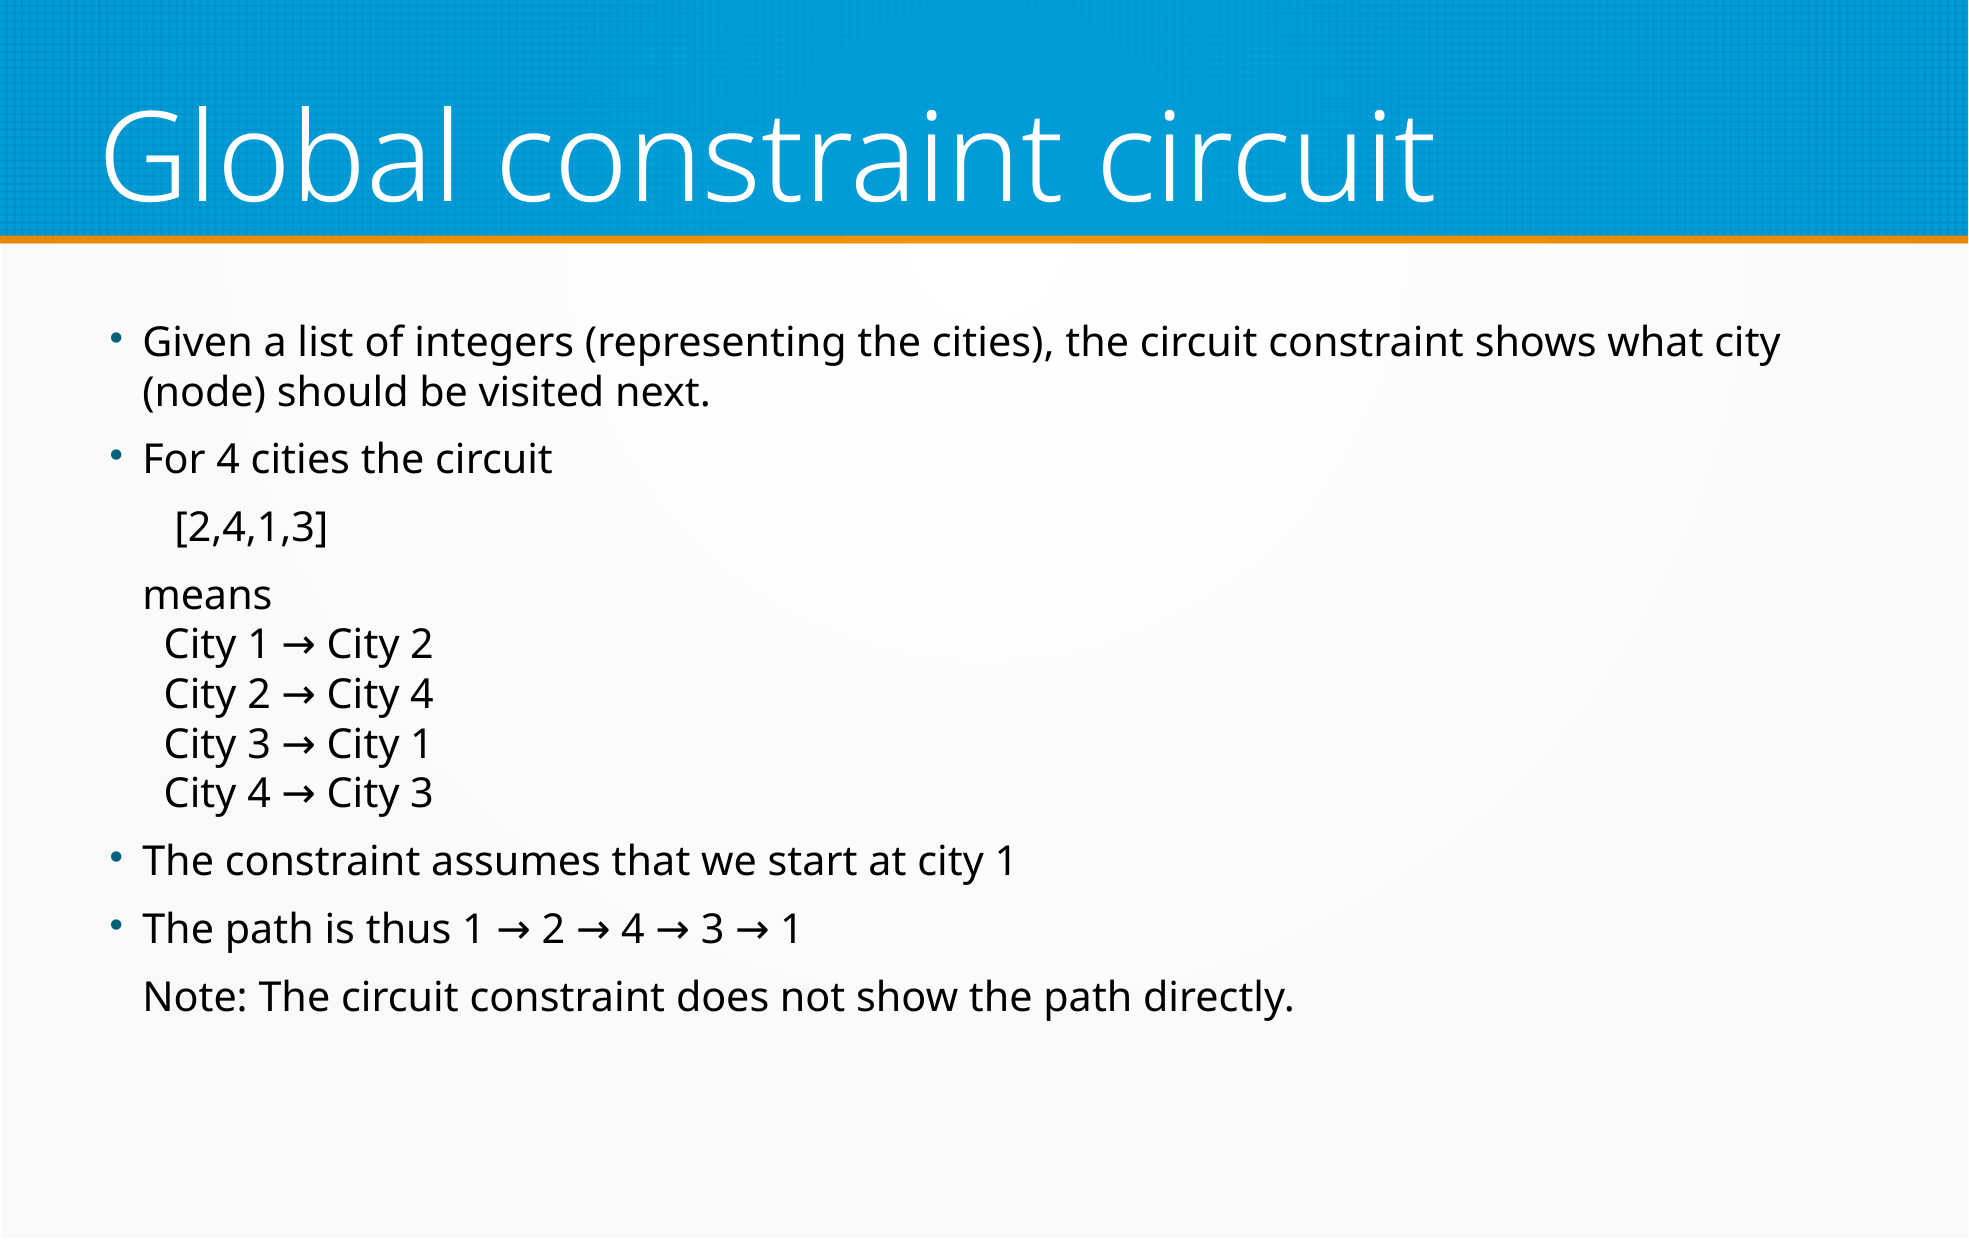

Global constraint circuit
Given a list of integers (representing the cities), the circuit constraint shows what city (node) should be visited next.
For 4 cities the circuit
 [2,4,1,3]
means
 City 1 → City 2
 City 2 → City 4
 City 3 → City 1
 City 4 → City 3
The constraint assumes that we start at city 1
The path is thus 1 → 2 → 4 → 3 → 1
Note: The circuit constraint does not show the path directly.